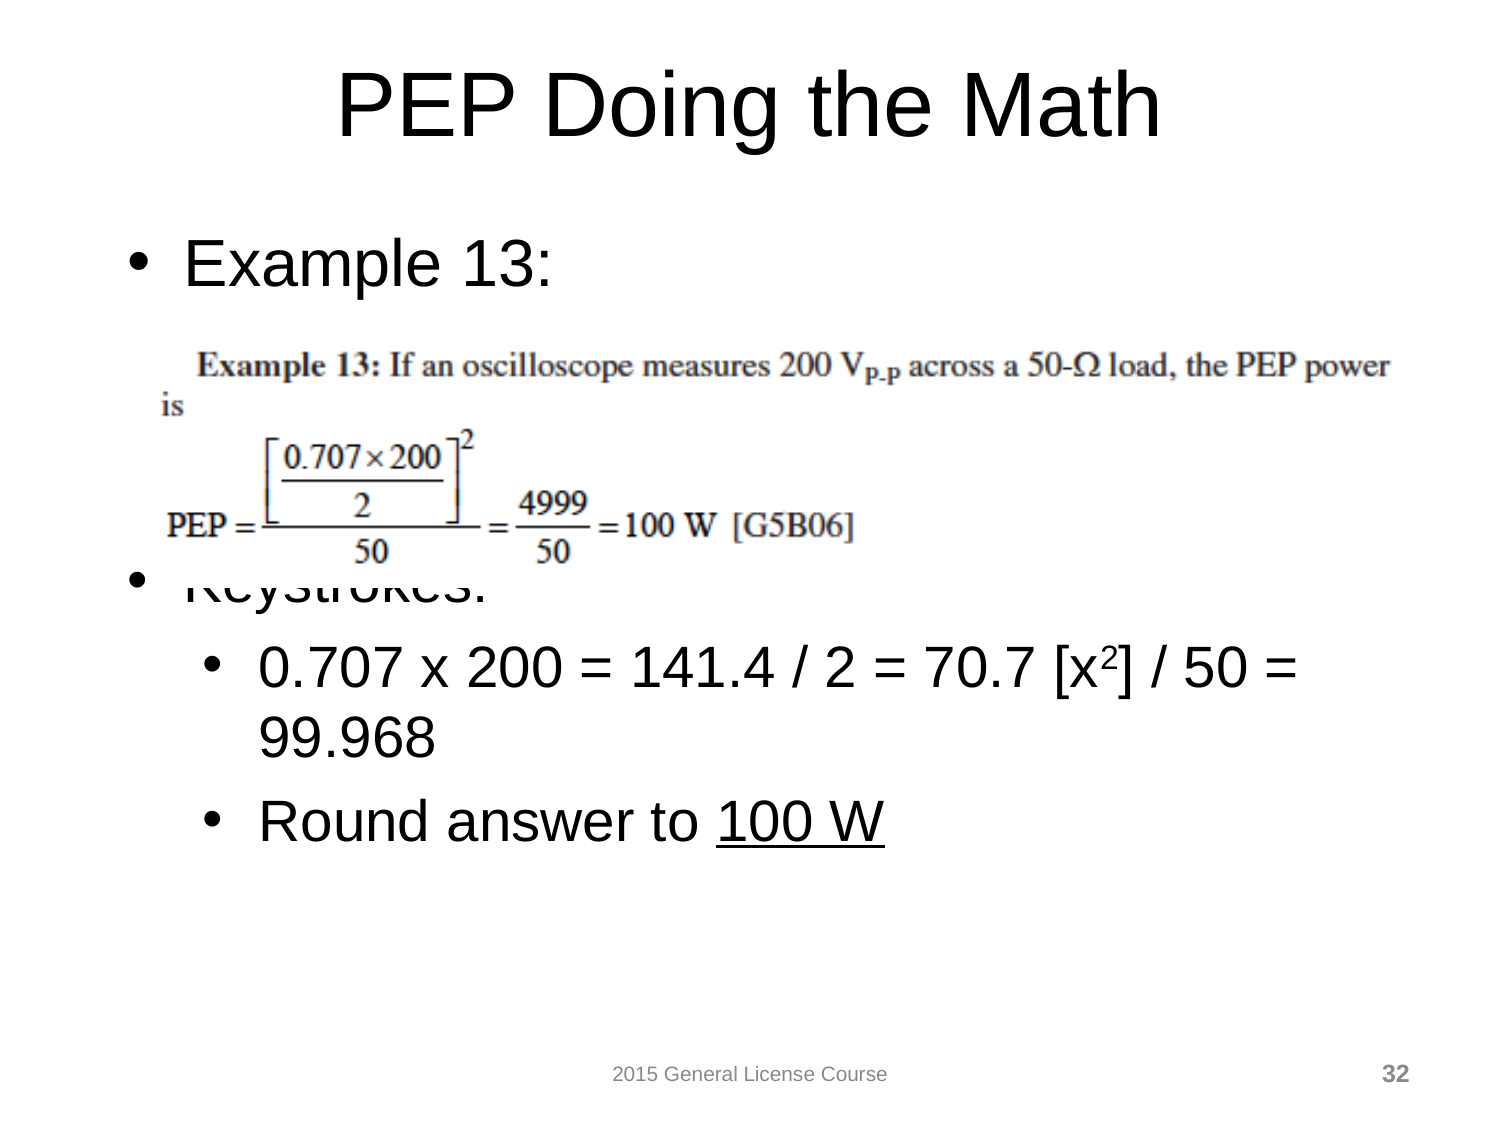

PEP Doing the Math
Example 13:
Keystrokes:
0.707 x 200 = 141.4 / 2 = 70.7 [x2] / 50 = 99.968
Round answer to 100 W
2015 General License Course